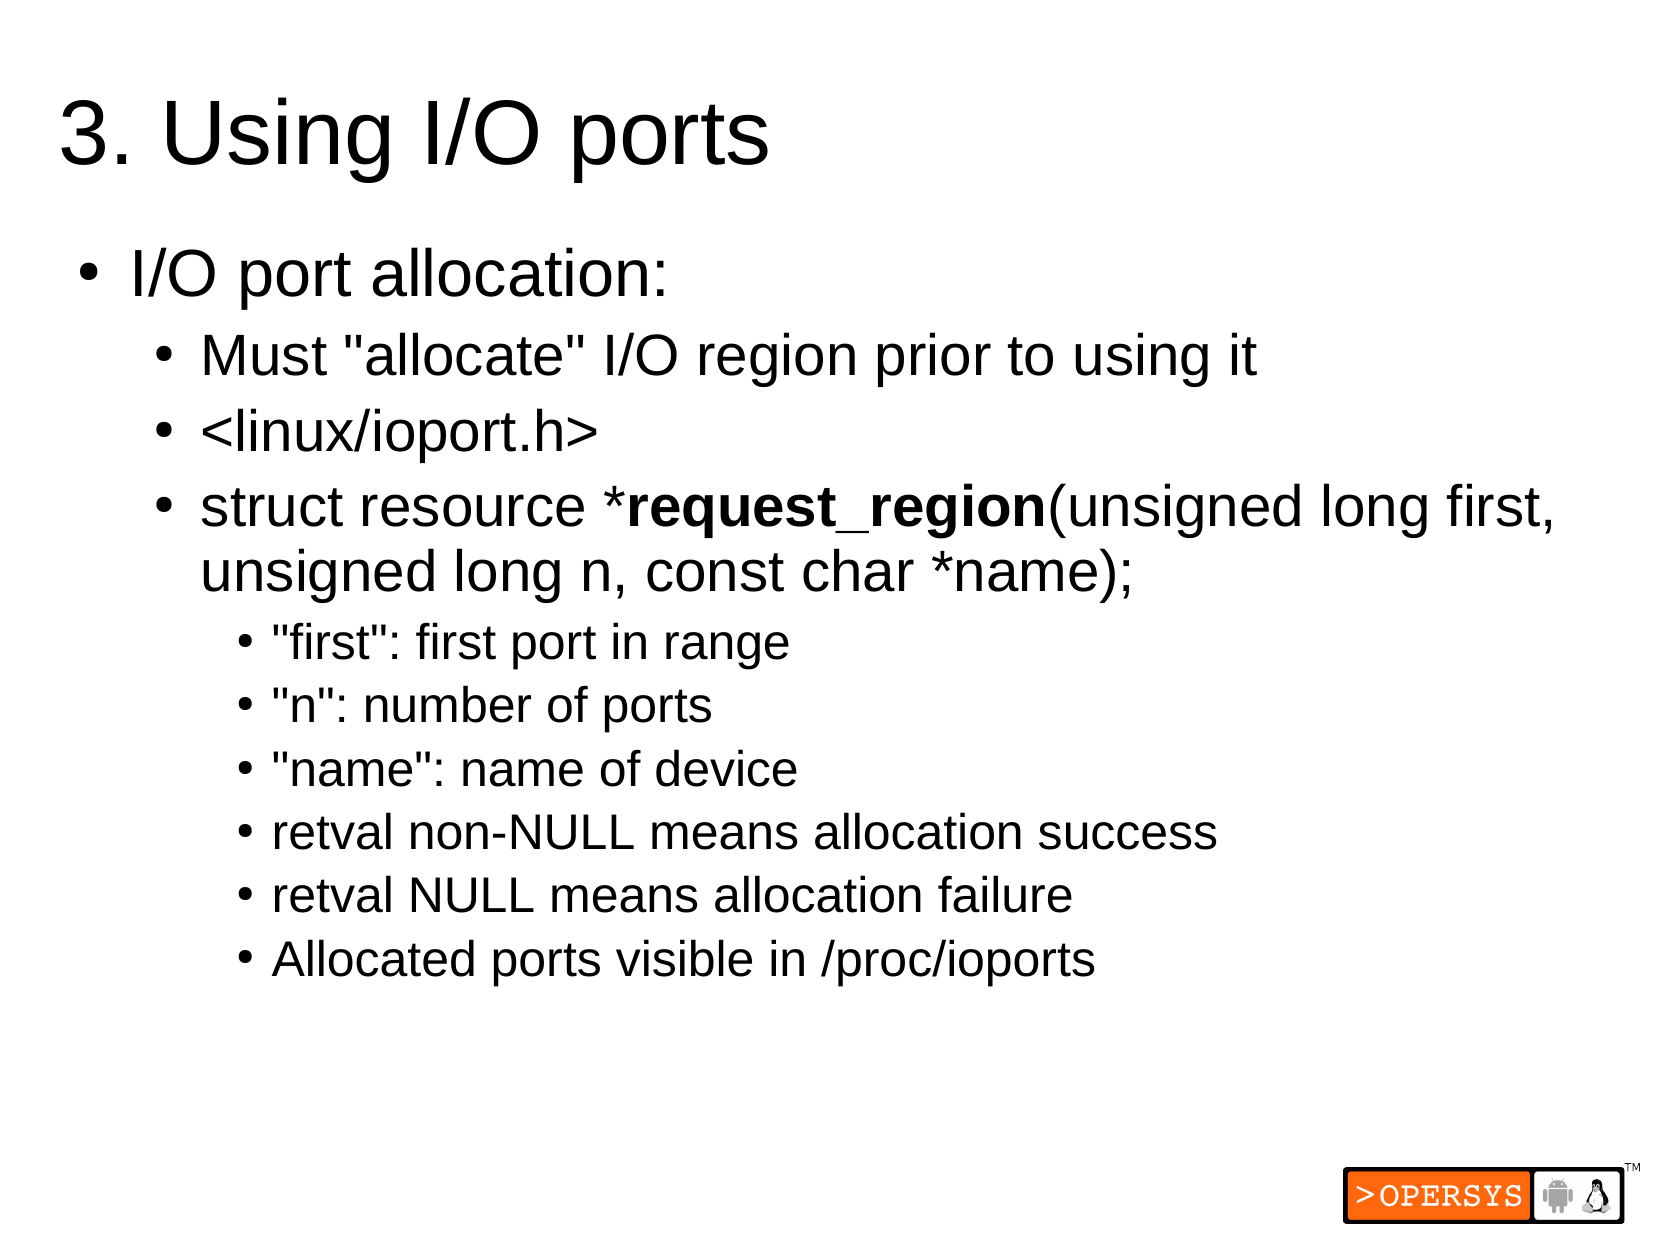

# 3. Using I/O ports
I/O port allocation:
Must "allocate" I/O region prior to using it
<linux/ioport.h>
struct resource *request_region(unsigned long first, unsigned long n, const char *name);
"first": first port in range
"n": number of ports
"name": name of device
retval non-NULL means allocation success
retval NULL means allocation failure
Allocated ports visible in /proc/ioports